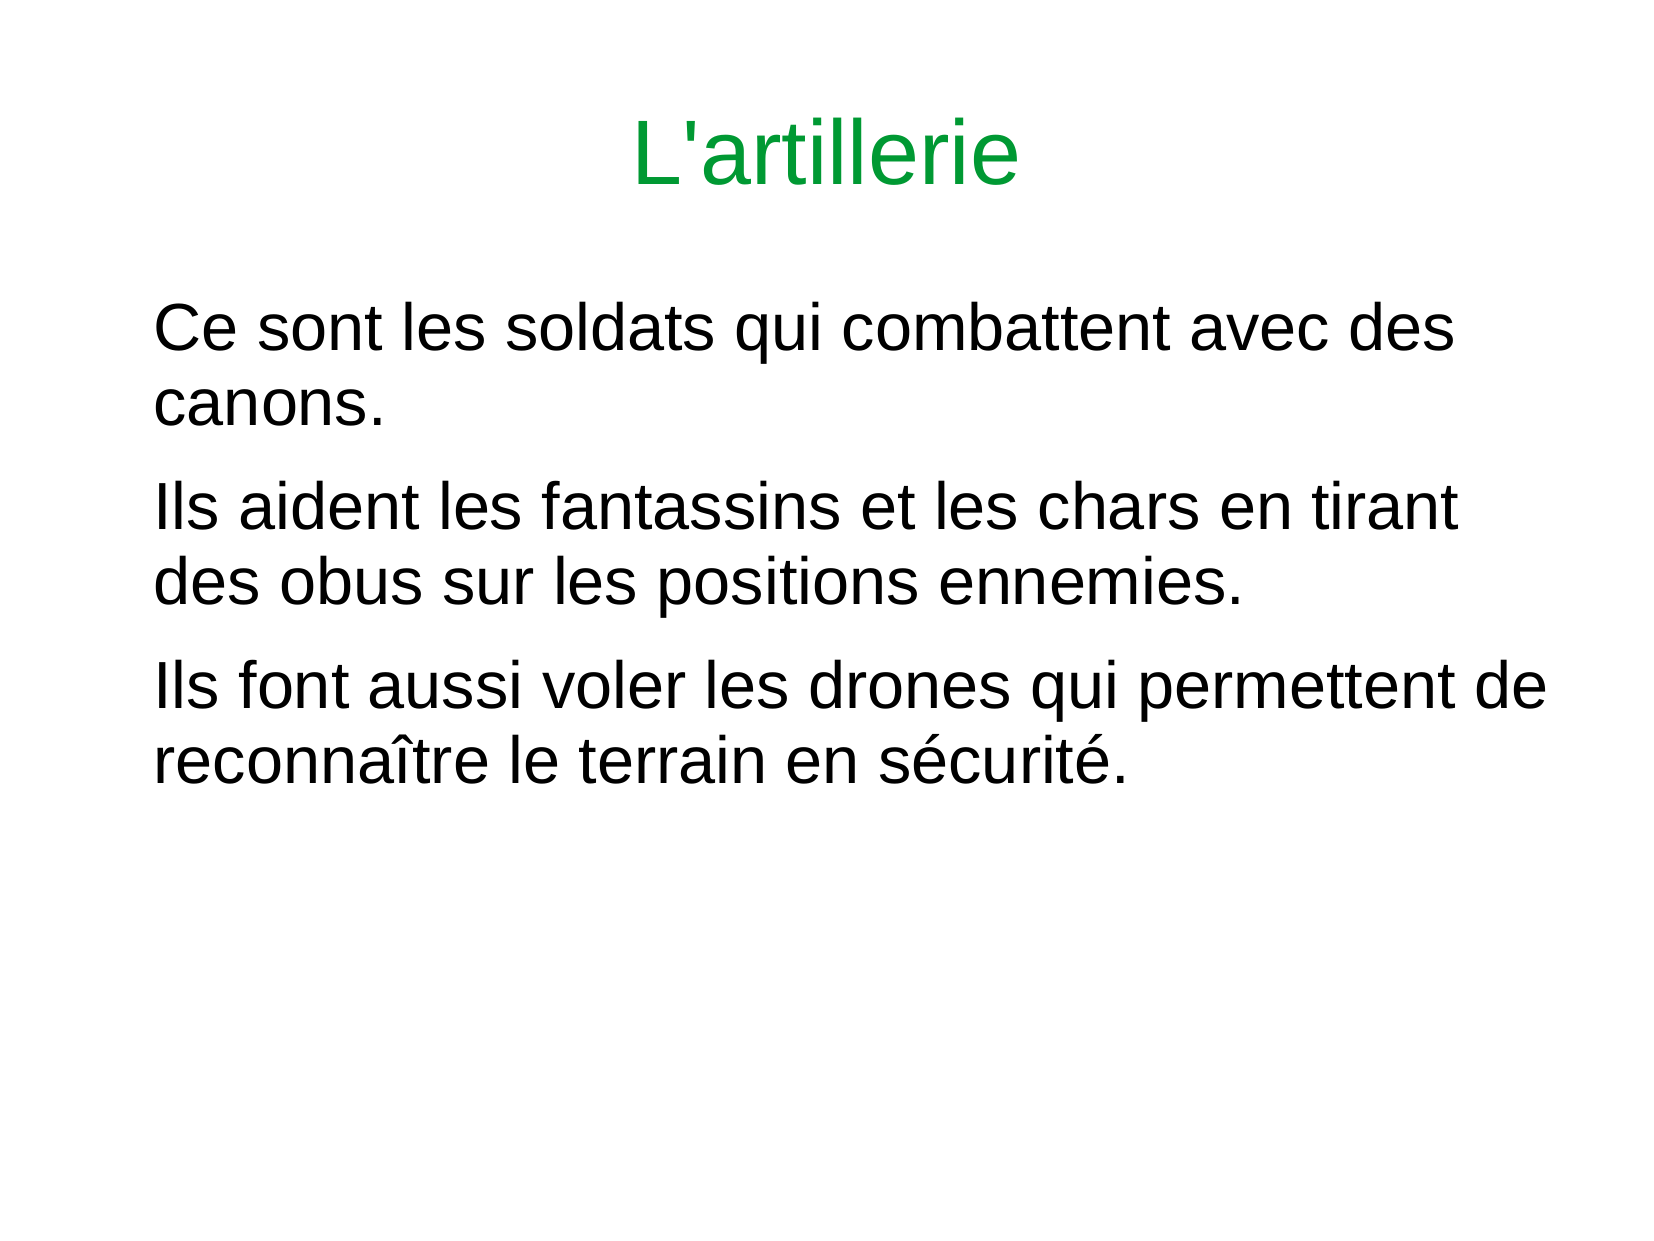

# L'artillerie
Ce sont les soldats qui combattent avec des canons.
Ils aident les fantassins et les chars en tirant des obus sur les positions ennemies.
Ils font aussi voler les drones qui permettent de reconnaître le terrain en sécurité.